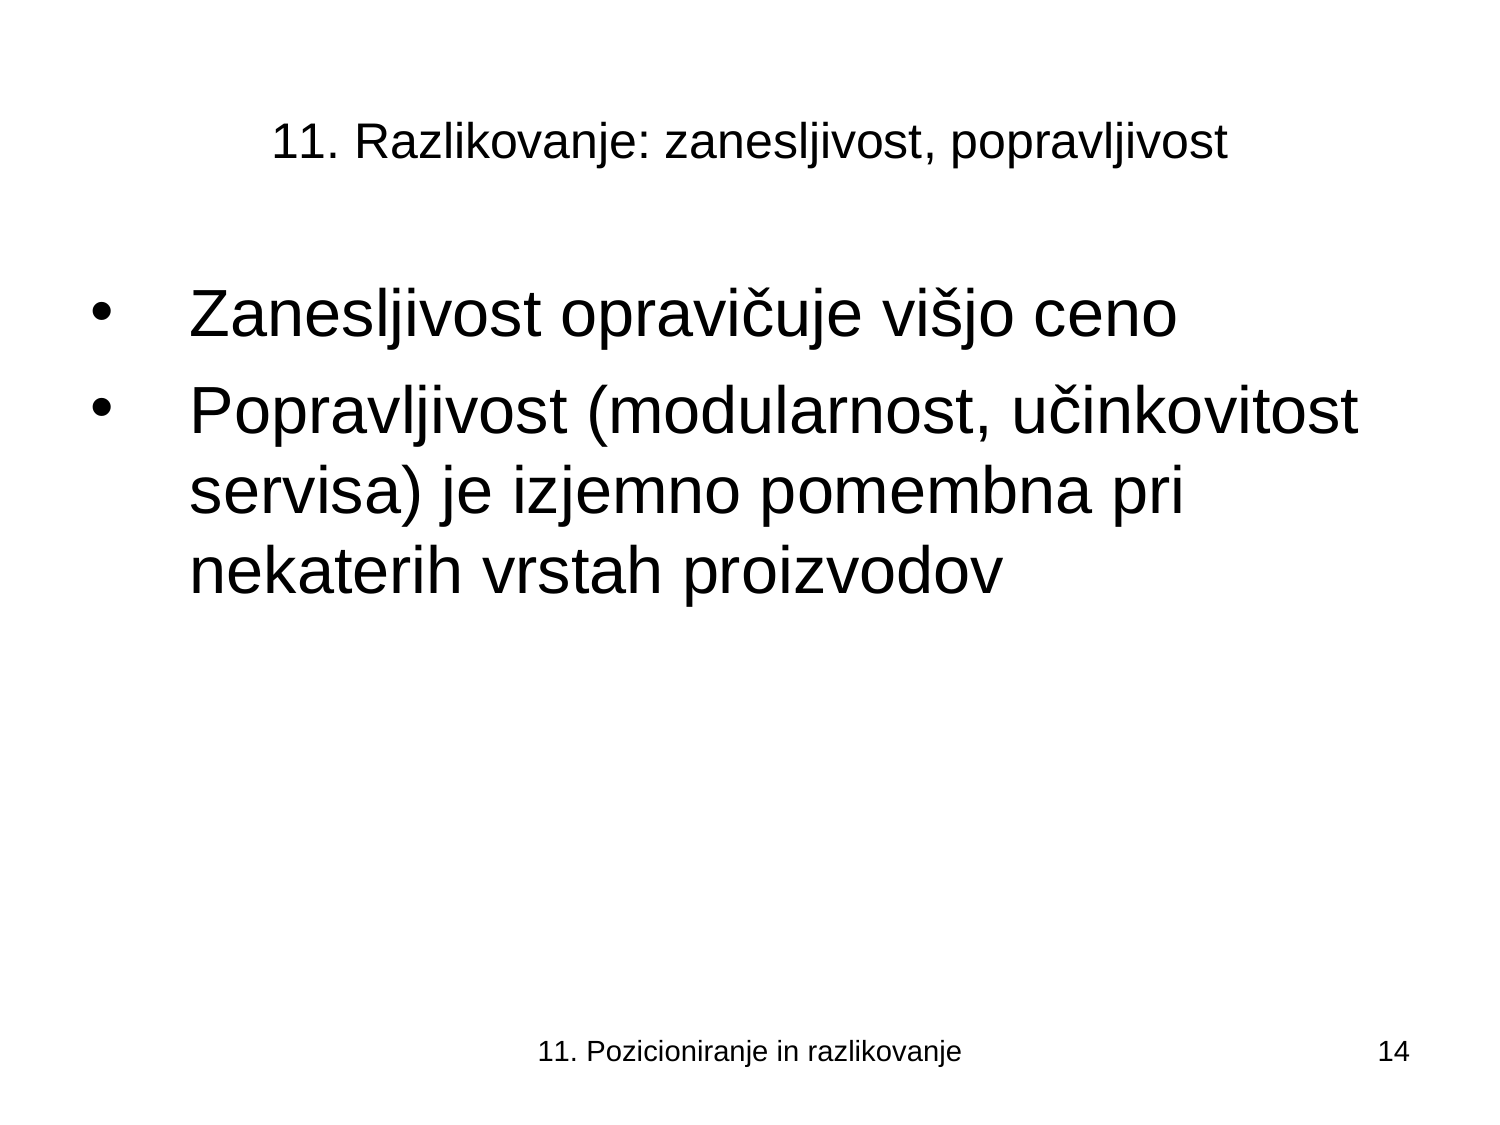

# 11. Razlikovanje: zanesljivost, popravljivost
Zanesljivost opravičuje višjo ceno
Popravljivost (modularnost, učinkovitost servisa) je izjemno pomembna pri nekaterih vrstah proizvodov
11. Pozicioniranje in razlikovanje